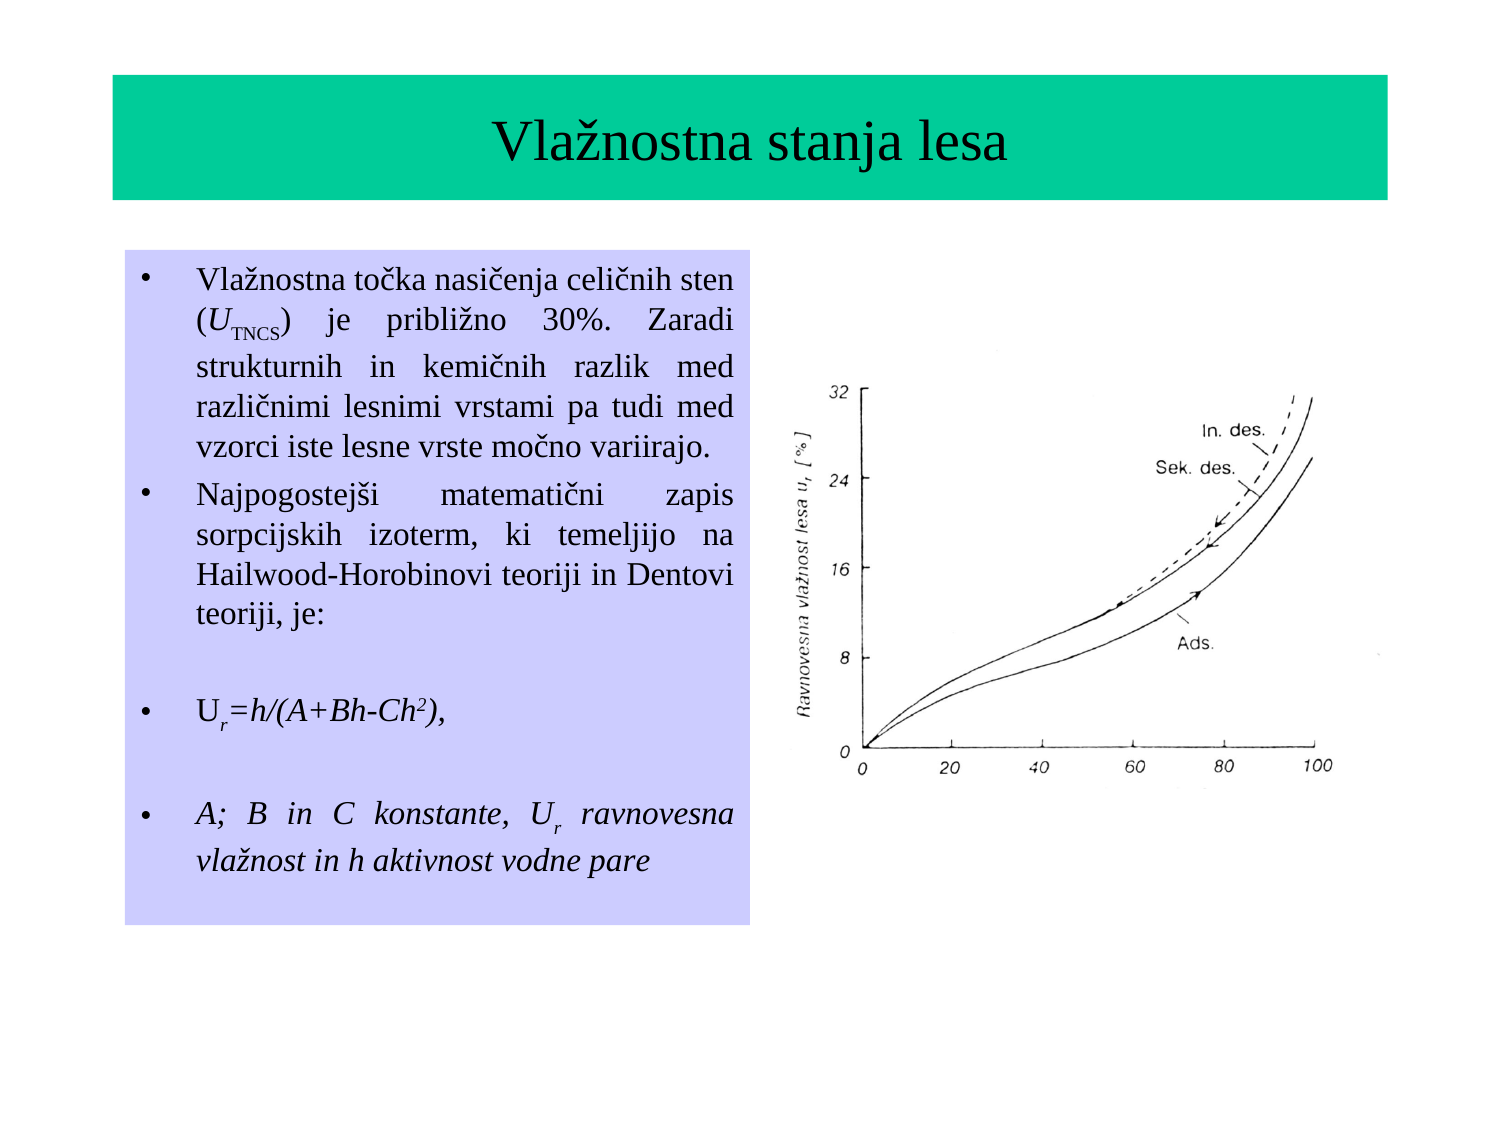

# Vlažnostna stanja lesa
Vlažnostna točka nasičenja celičnih sten (UTNCS) je približno 30%. Zaradi strukturnih in kemičnih razlik med različnimi lesnimi vrstami pa tudi med vzorci iste lesne vrste močno variirajo.
Najpogostejši matematični zapis sorpcijskih izoterm, ki temeljijo na Hailwood-Horobinovi teoriji in Dentovi teoriji, je:
Ur=h/(A+Bh-Ch2),
A; B in C konstante, Ur ravnovesna vlažnost in h aktivnost vodne pare